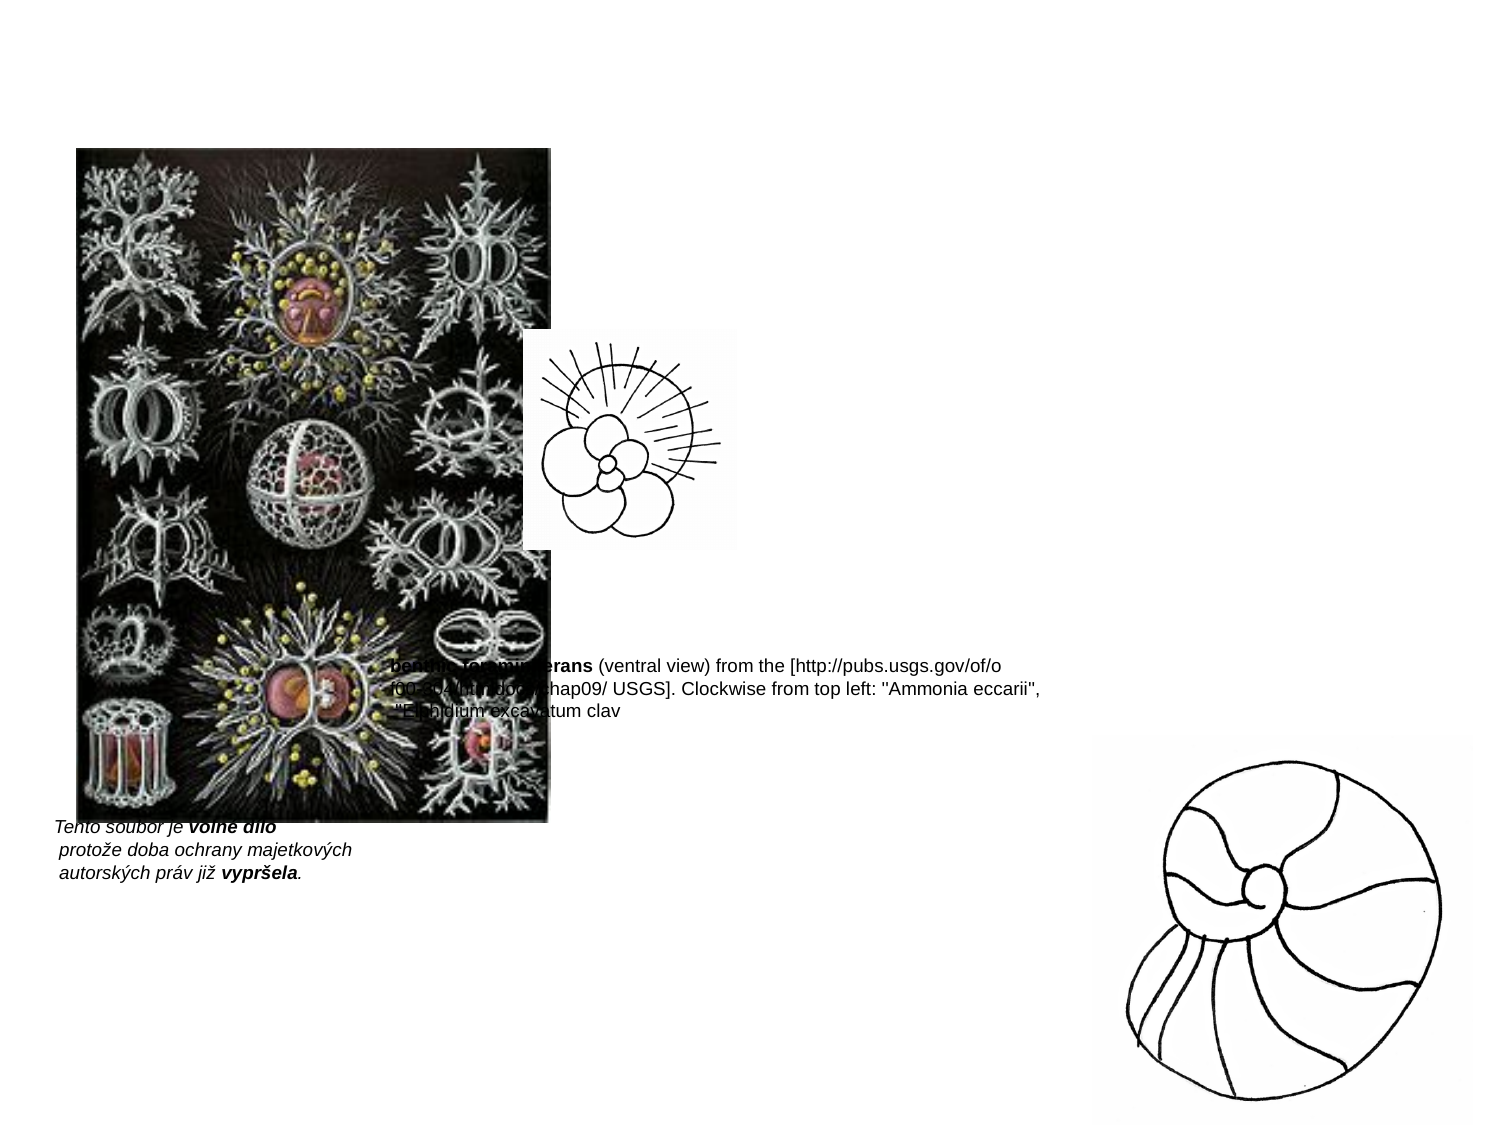

#
	Mřížovci				Dírkonošci
					benthic foraminiferans (ventral view) from the [http://pubs.usgs.gov/of/o
					f00-304/htmldocs/chap09/ USGS]. Clockwise from top left: ''Ammonia eccarii'',
					 ''Elphidium excavatum clav
	Tento soubor je volné dílo
	 protože doba ochrany majetkových
	 autorských práv již vypršela.